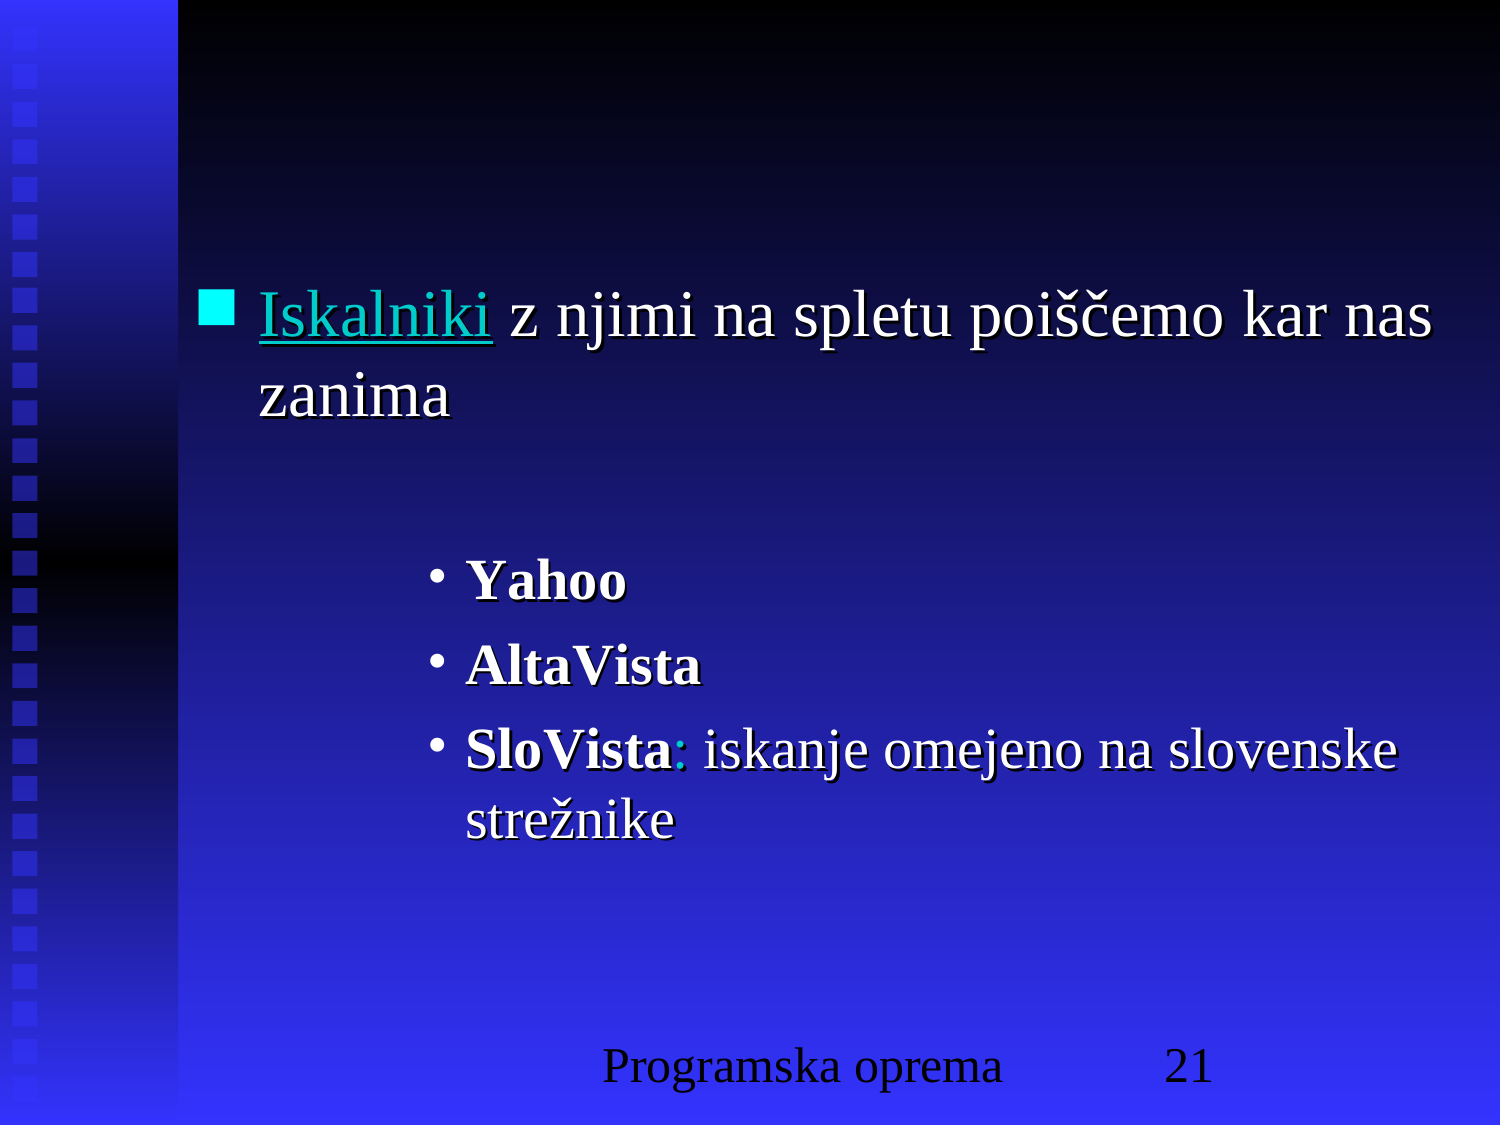

# Iskalniki z njimi na spletu poiščemo kar nas zanima
Yahoo
AltaVista
SloVista: iskanje omejeno na slovenske strežnike
Programska oprema
21